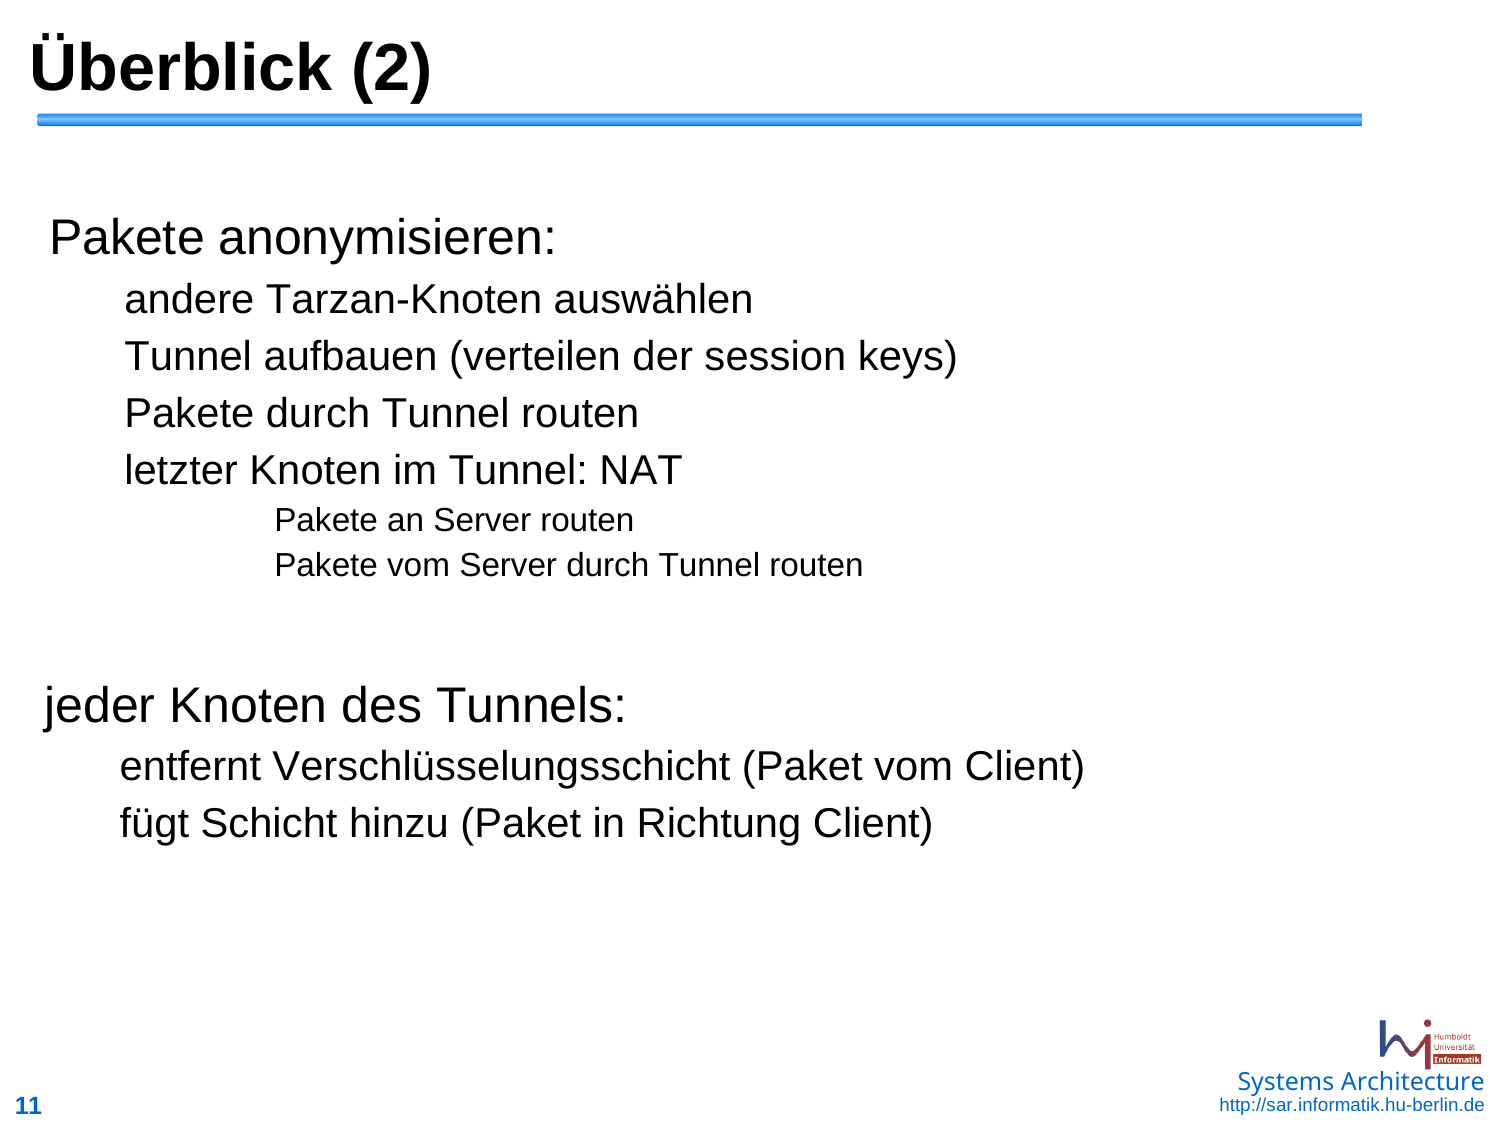

# Überblick (2)
Pakete anonymisieren:
andere Tarzan-Knoten auswählen
Tunnel aufbauen (verteilen der session keys)
Pakete durch Tunnel routen
letzter Knoten im Tunnel: NAT
Pakete an Server routen
Pakete vom Server durch Tunnel routen
jeder Knoten des Tunnels:
entfernt Verschlüsselungsschicht (Paket vom Client)
fügt Schicht hinzu (Paket in Richtung Client)